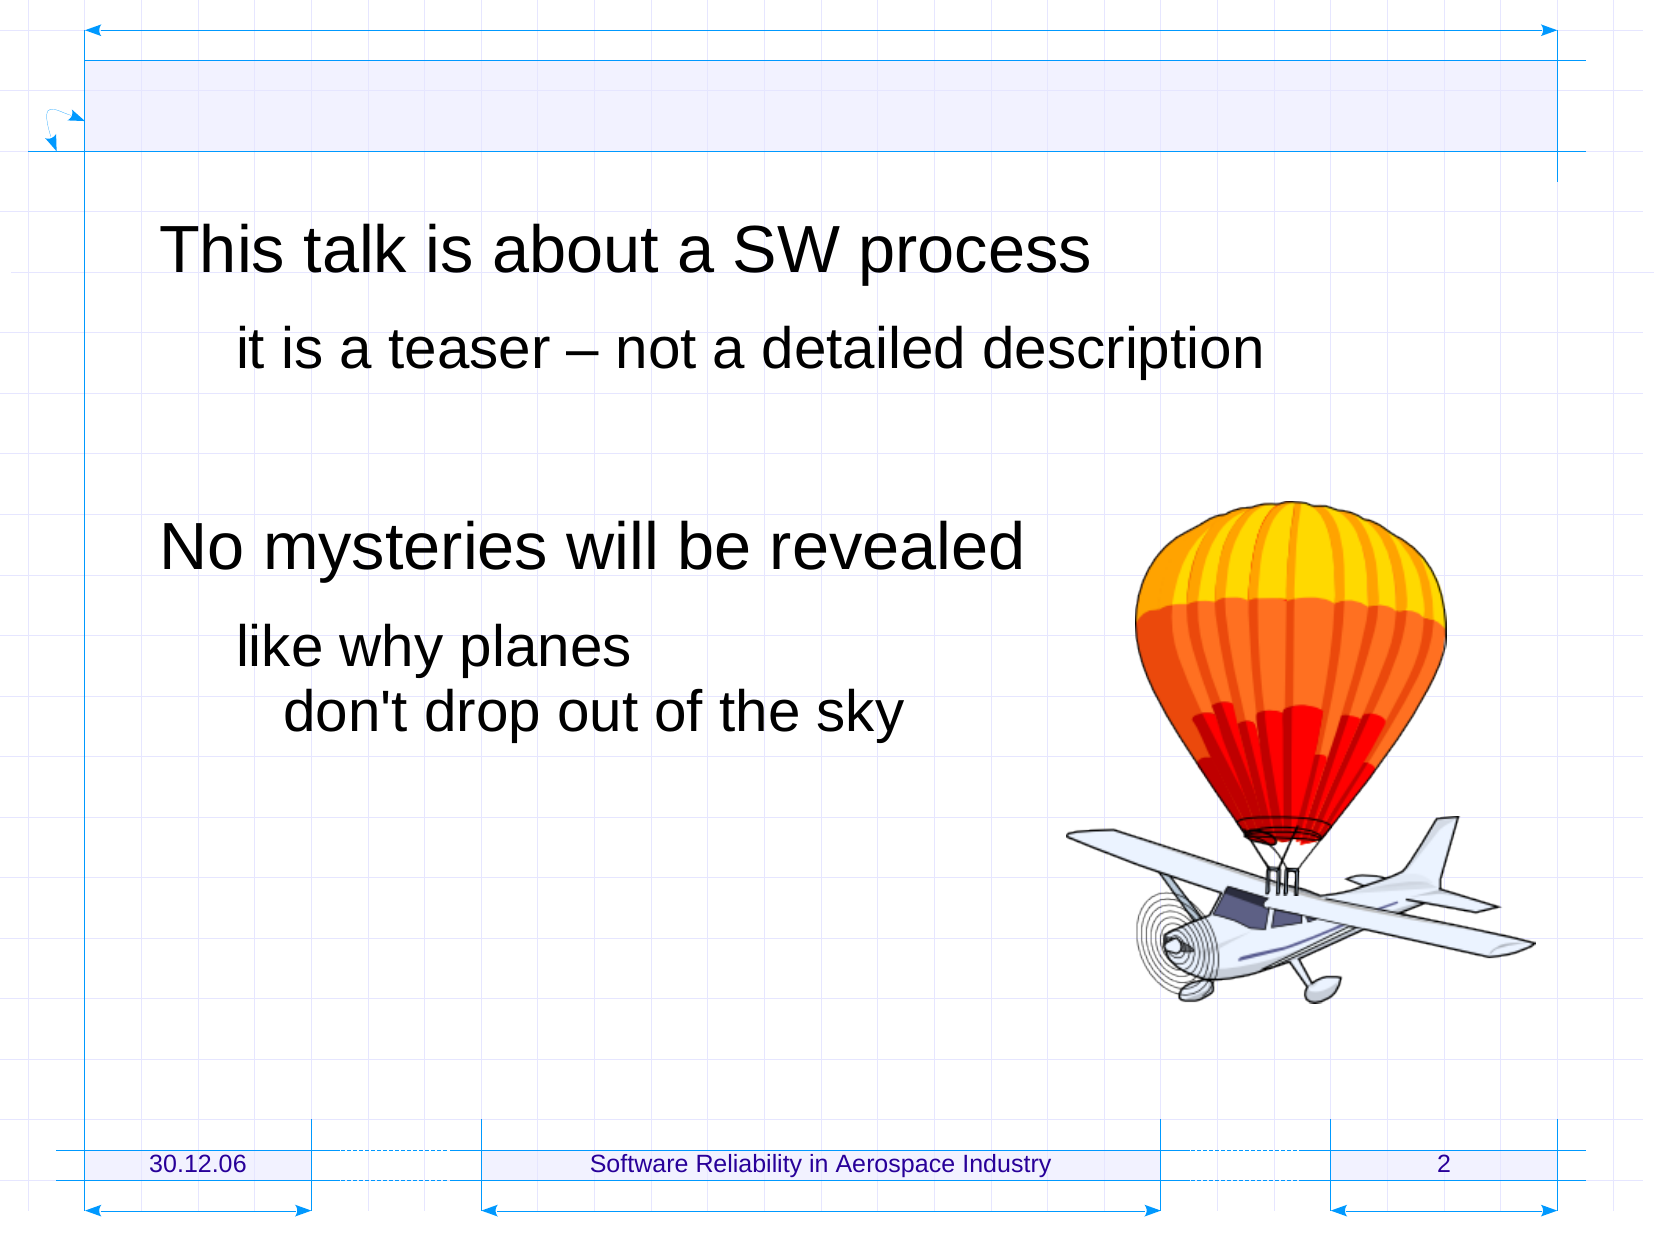

#
This talk is about a SW process
it is a teaser – not a detailed description
No mysteries will be revealed
like why planes
don't drop out of the sky
30.12.06
Software Reliability in Aerospace Industry
2